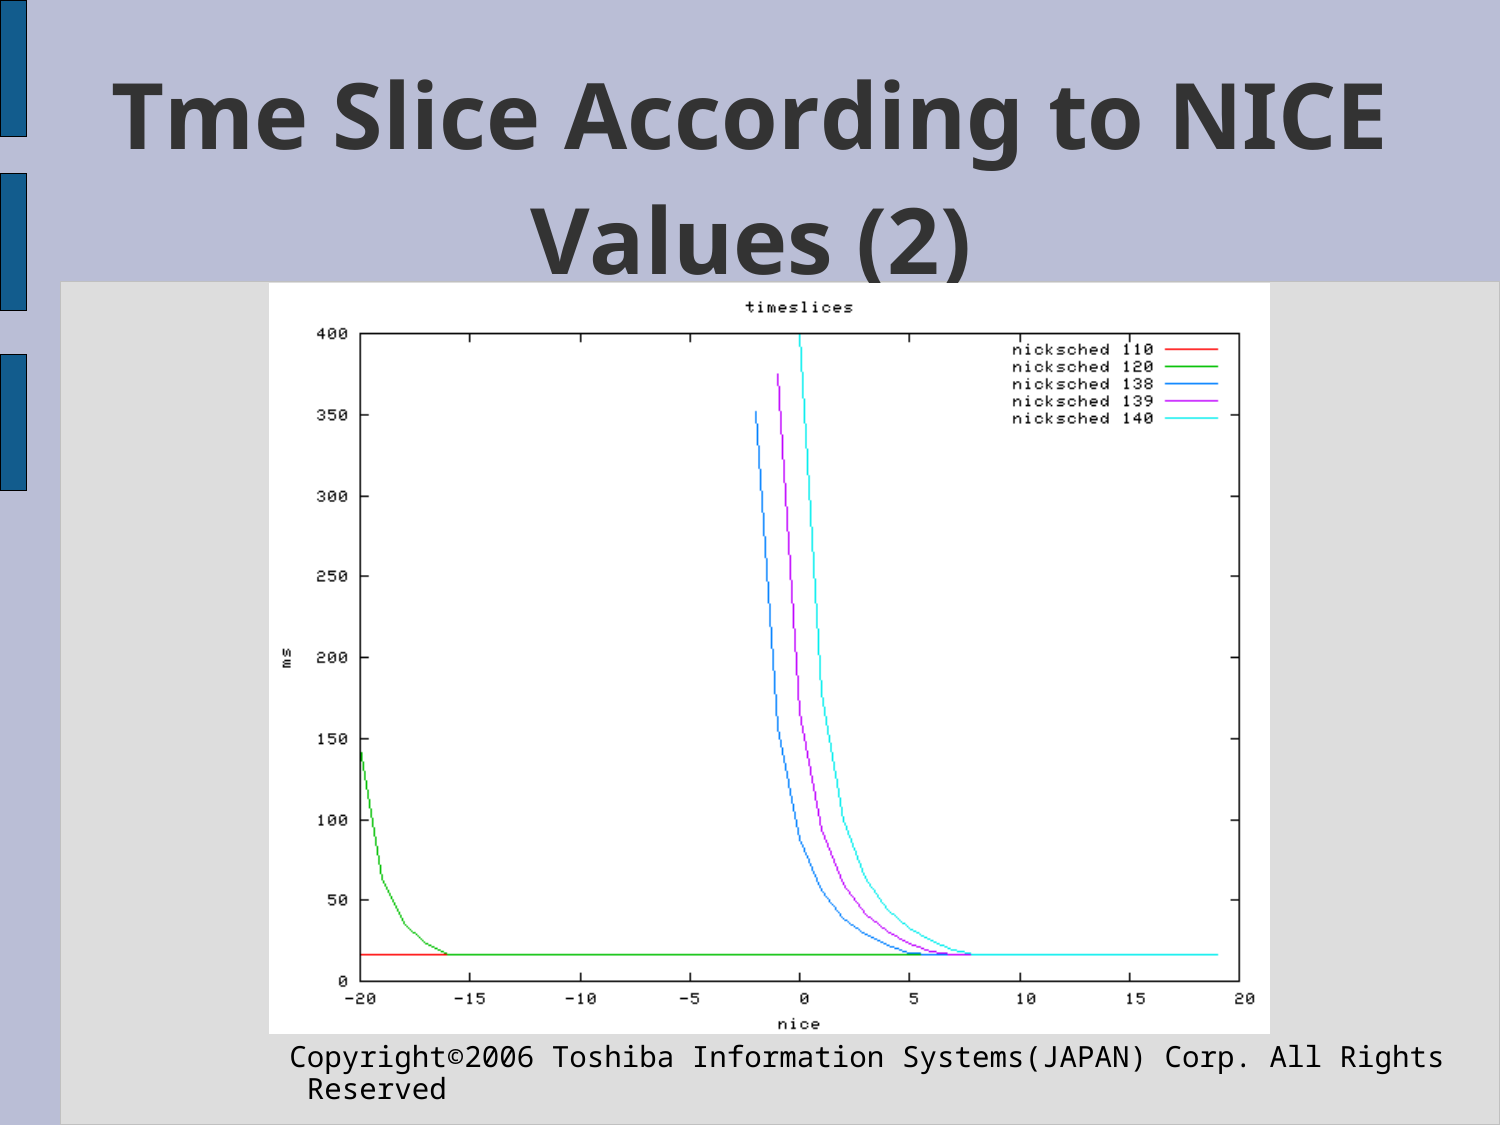

# Tme Slice According to NICE Values (2)
Copyright©2006 Toshiba Information Systems(JAPAN) Corp. All Rights Reserved